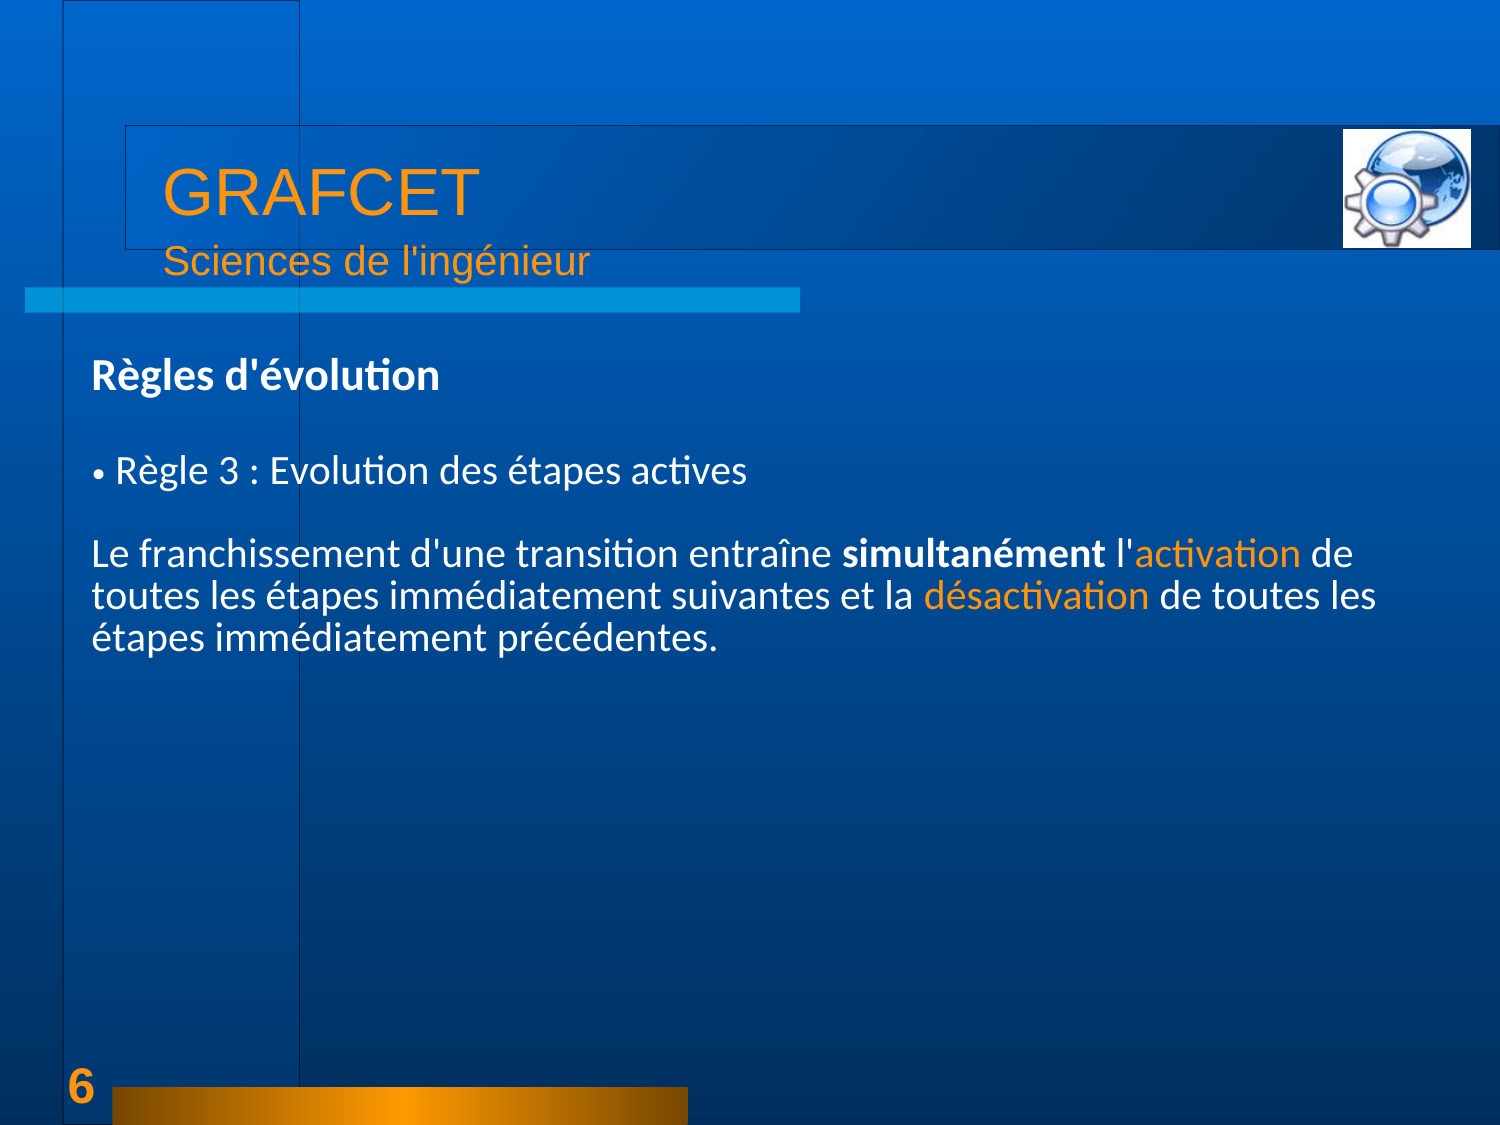

Règles d'évolution
 Règle 3 : Evolution des étapes actives
Le franchissement d'une transition entraîne simultanément l'activation de toutes les étapes immédiatement suivantes et la désactivation de toutes les étapes immédiatement précédentes.